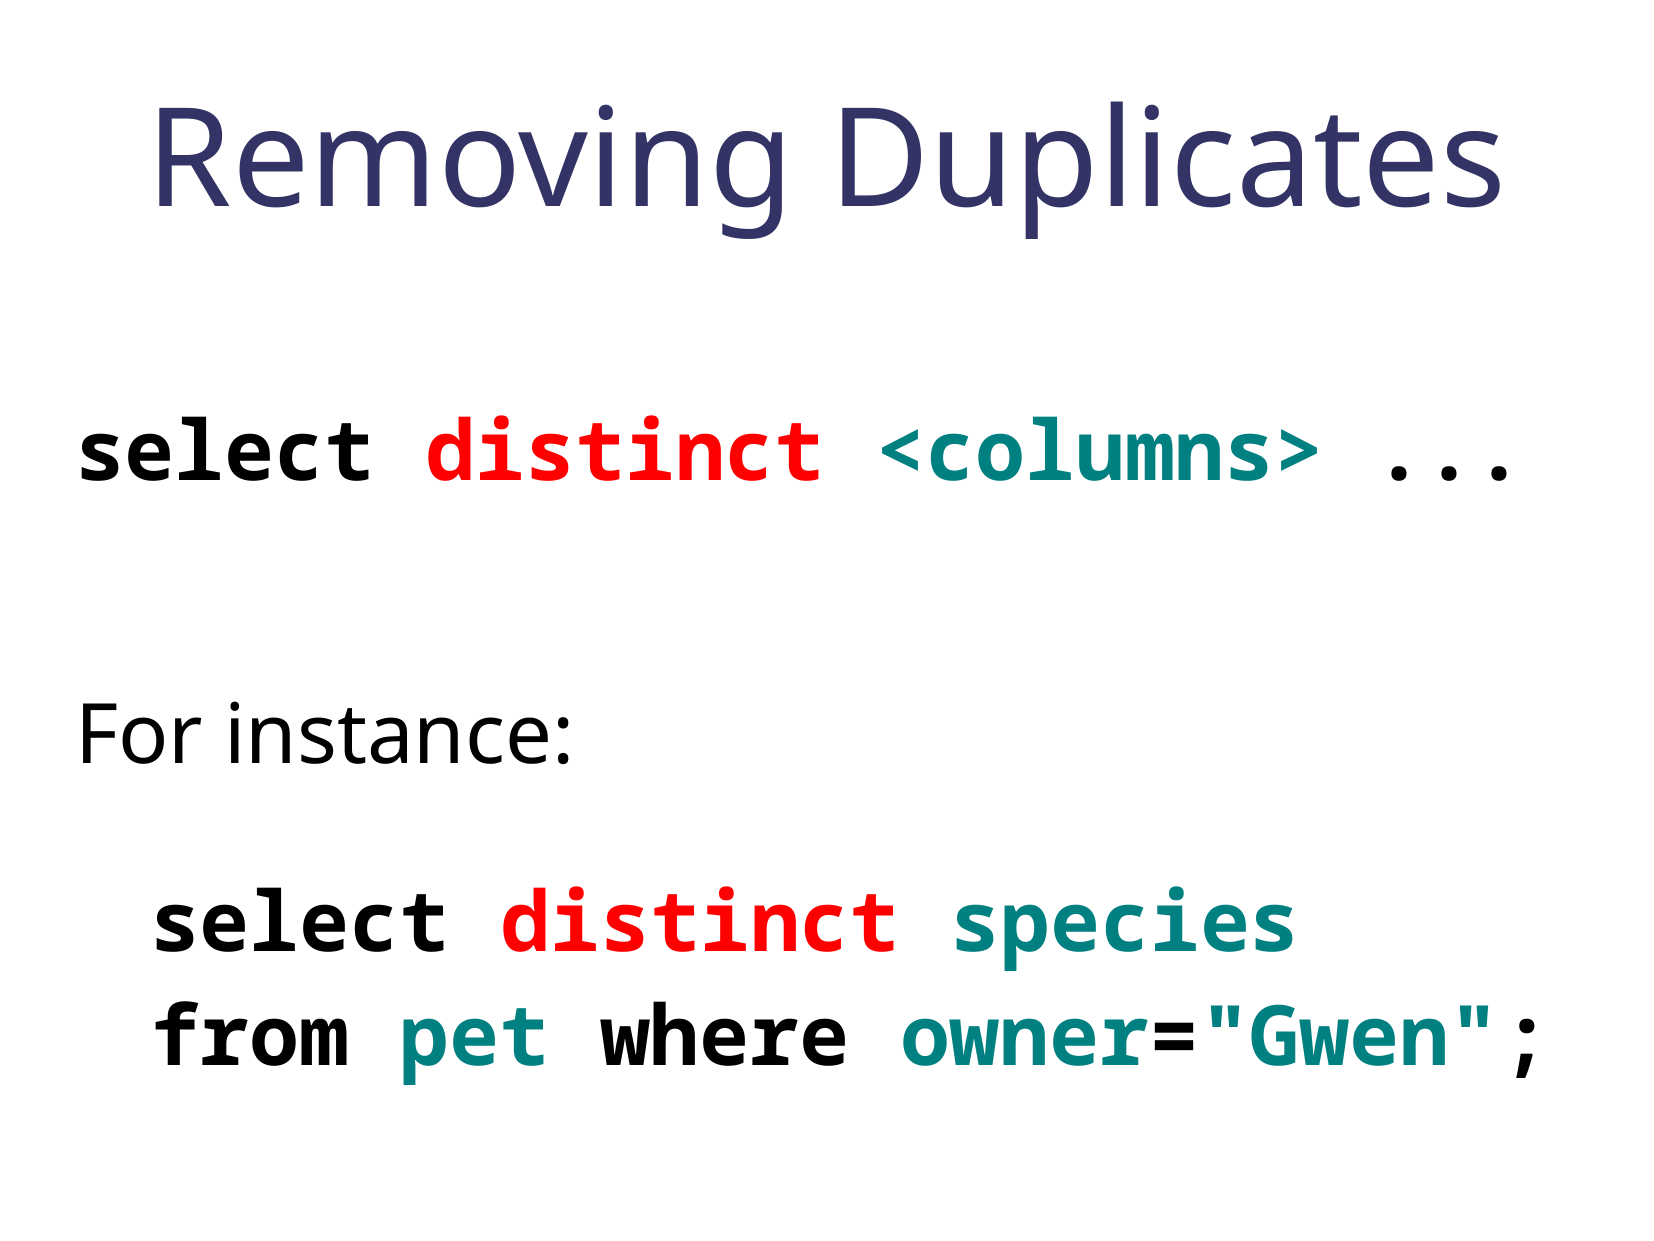

# Removing Duplicates
select distinct <columns> ...
For instance:
select distinct species
from pet where owner="Gwen";